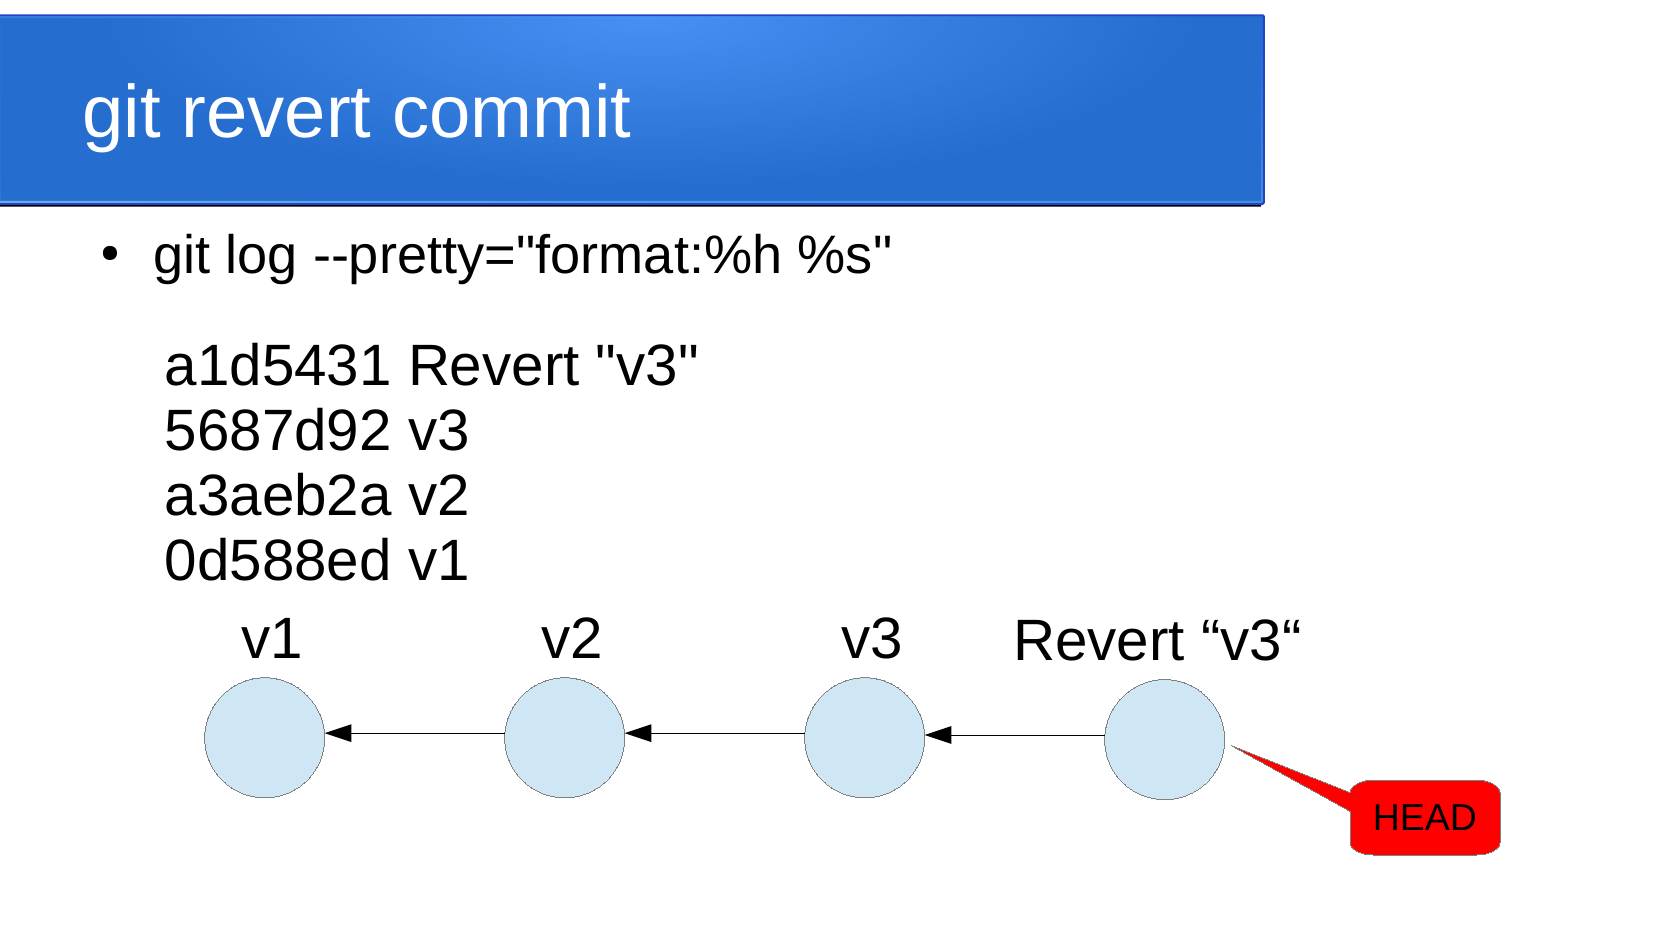

# git revert commit
git log --pretty="format:%h %s"
a1d5431 Revert "v3"
5687d92 v3
a3aeb2a v2
0d588ed v1
v1
v2
v3
Revert “v3“
 HEAD